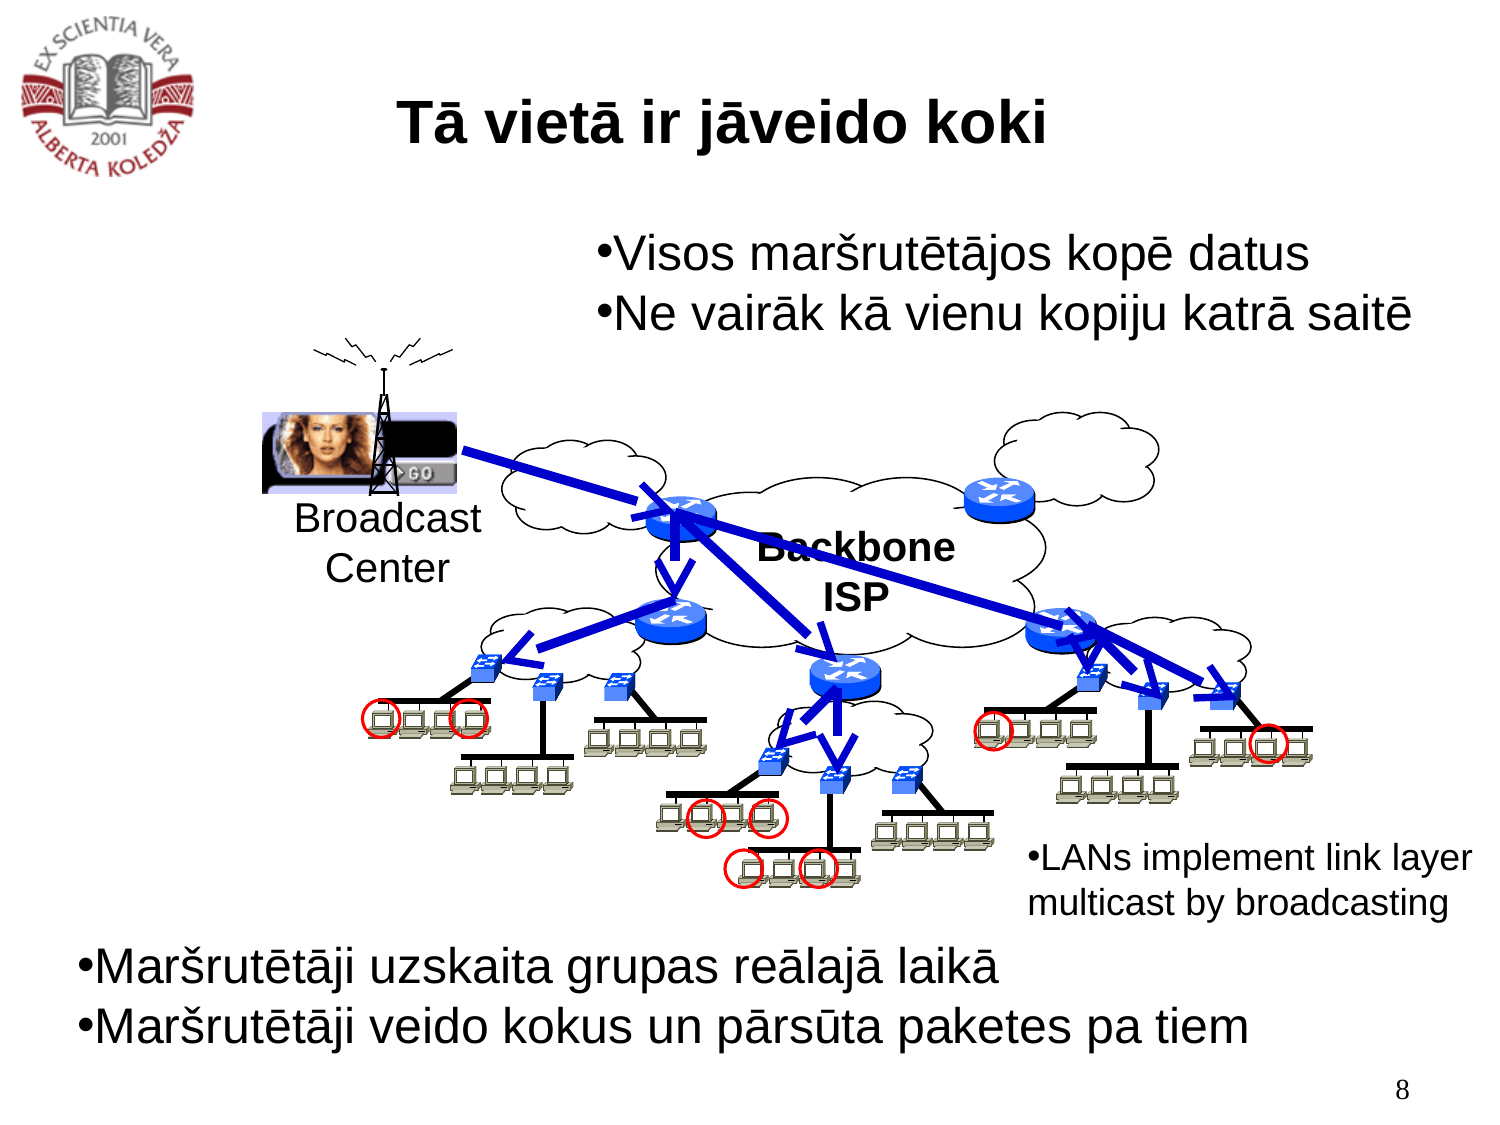

# Tā vietā ir jāveido koki
Visos maršrutētājos kopē datus
Ne vairāk kā vienu kopiju katrā saitē
Backbone
ISP
Broadcast
Center
LANs implement link layer multicast by broadcasting
Maršrutētāji uzskaita grupas reālajā laikā
Maršrutētāji veido kokus un pārsūta paketes pa tiem